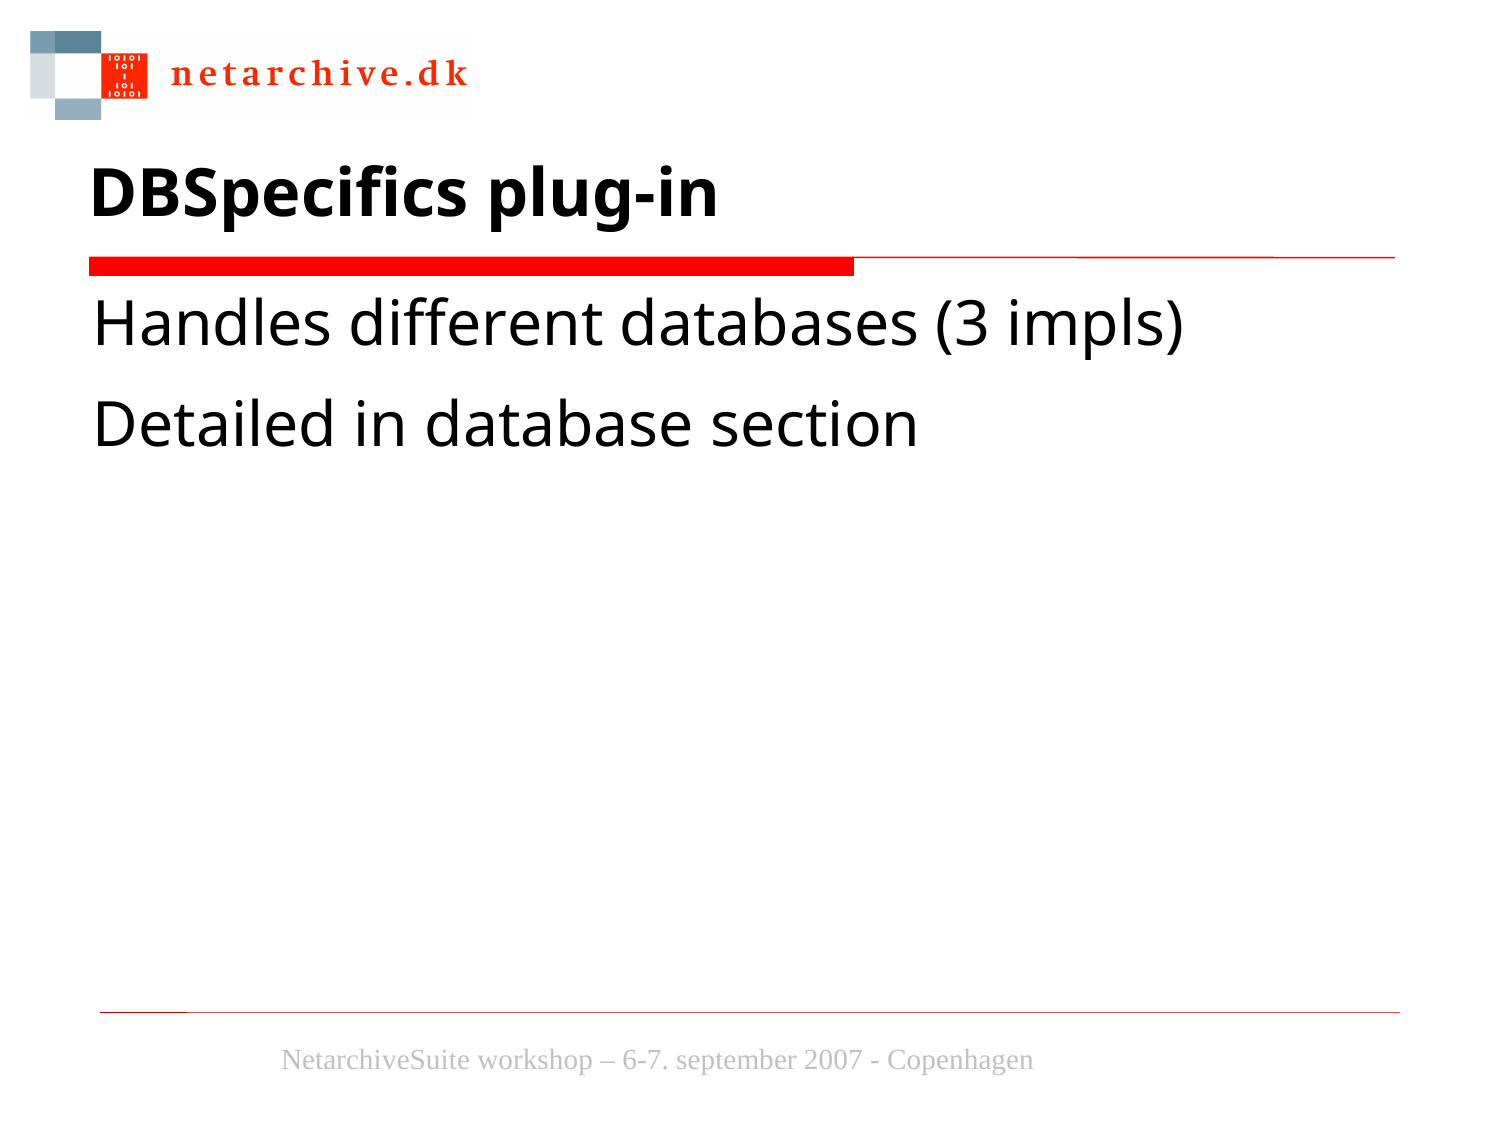

# DBSpecifics plug-in
Handles different databases (3 impls)
Detailed in database section